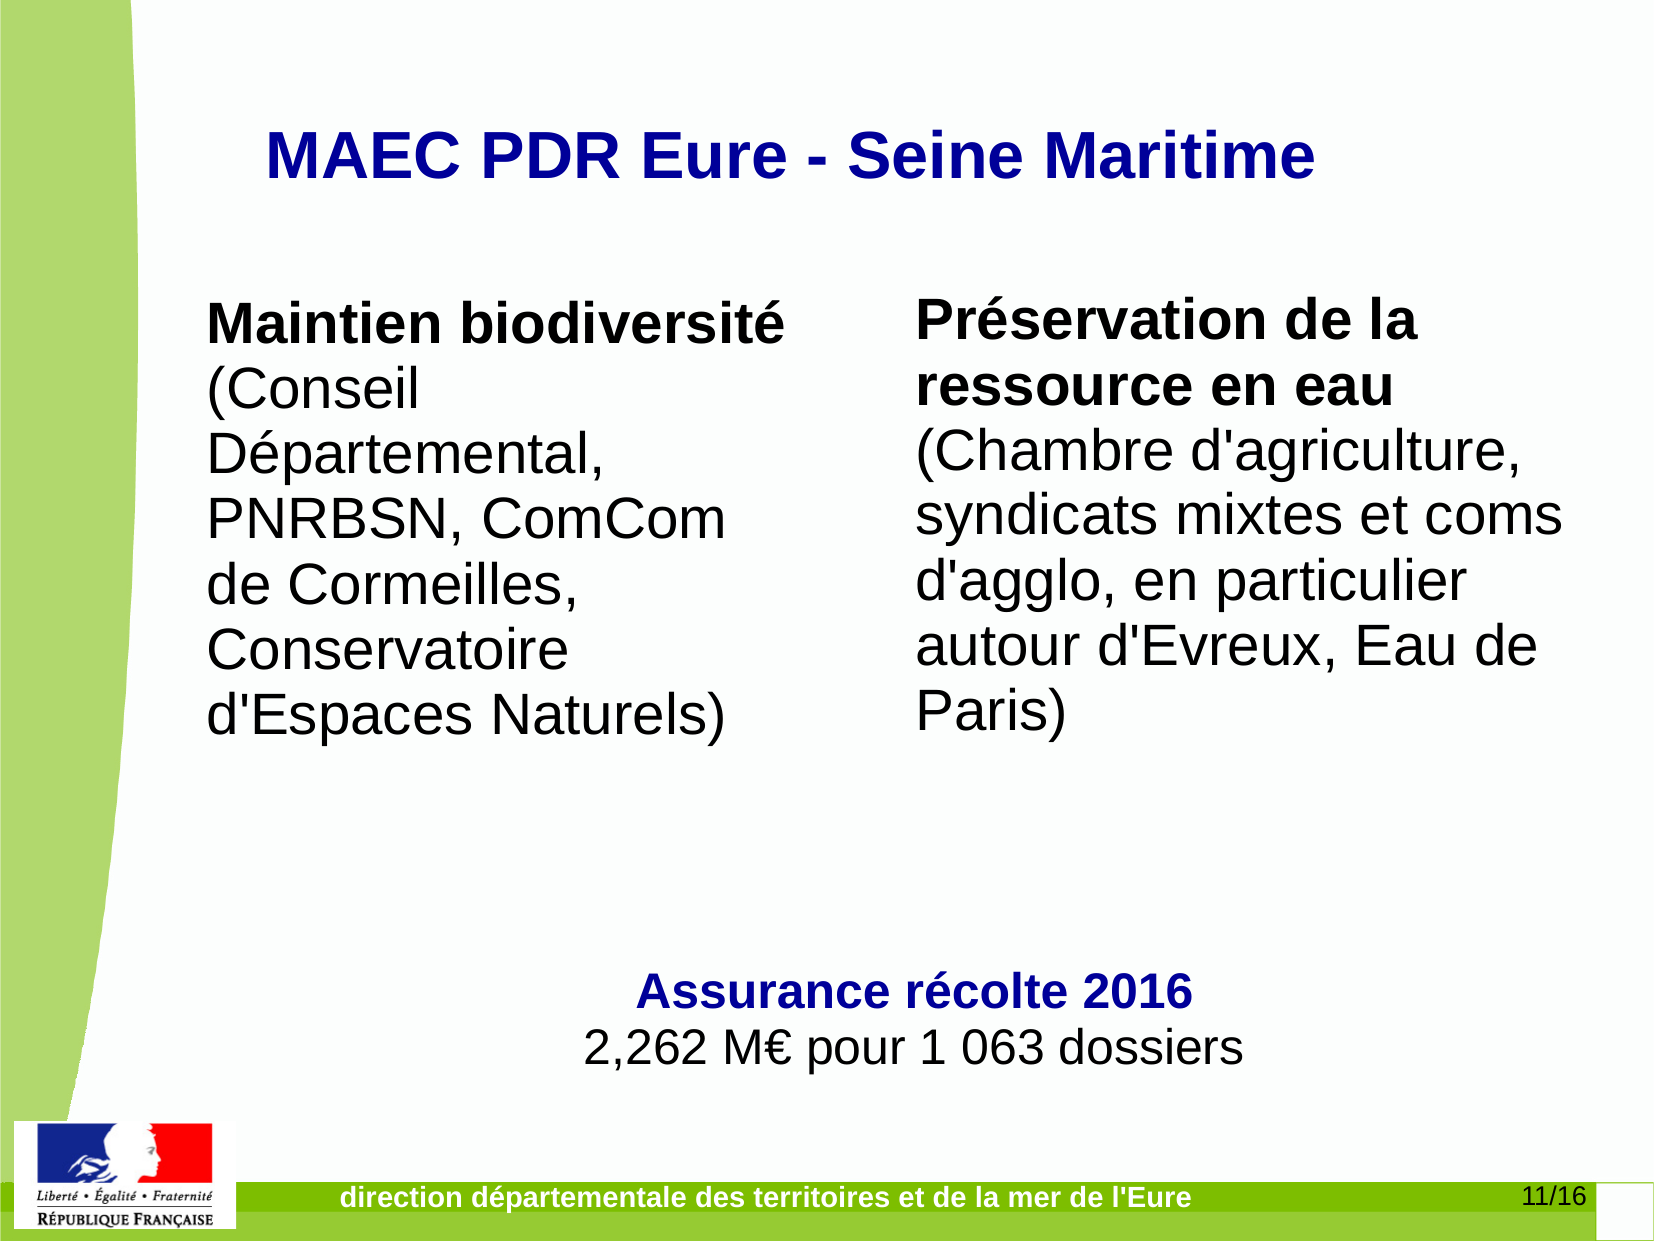

Maintien biodiversité (Conseil Départemental, PNRBSN, ComCom de Cormeilles, Conservatoire d'Espaces Naturels)
# Préservation de la ressource en eau (Chambre d'agriculture, syndicats mixtes et coms d'agglo, en particulier autour d'Evreux, Eau de Paris)
MAEC PDR Eure - Seine Maritime
Assurance récolte 2016
2,262 M€ pour 1 063 dossiers